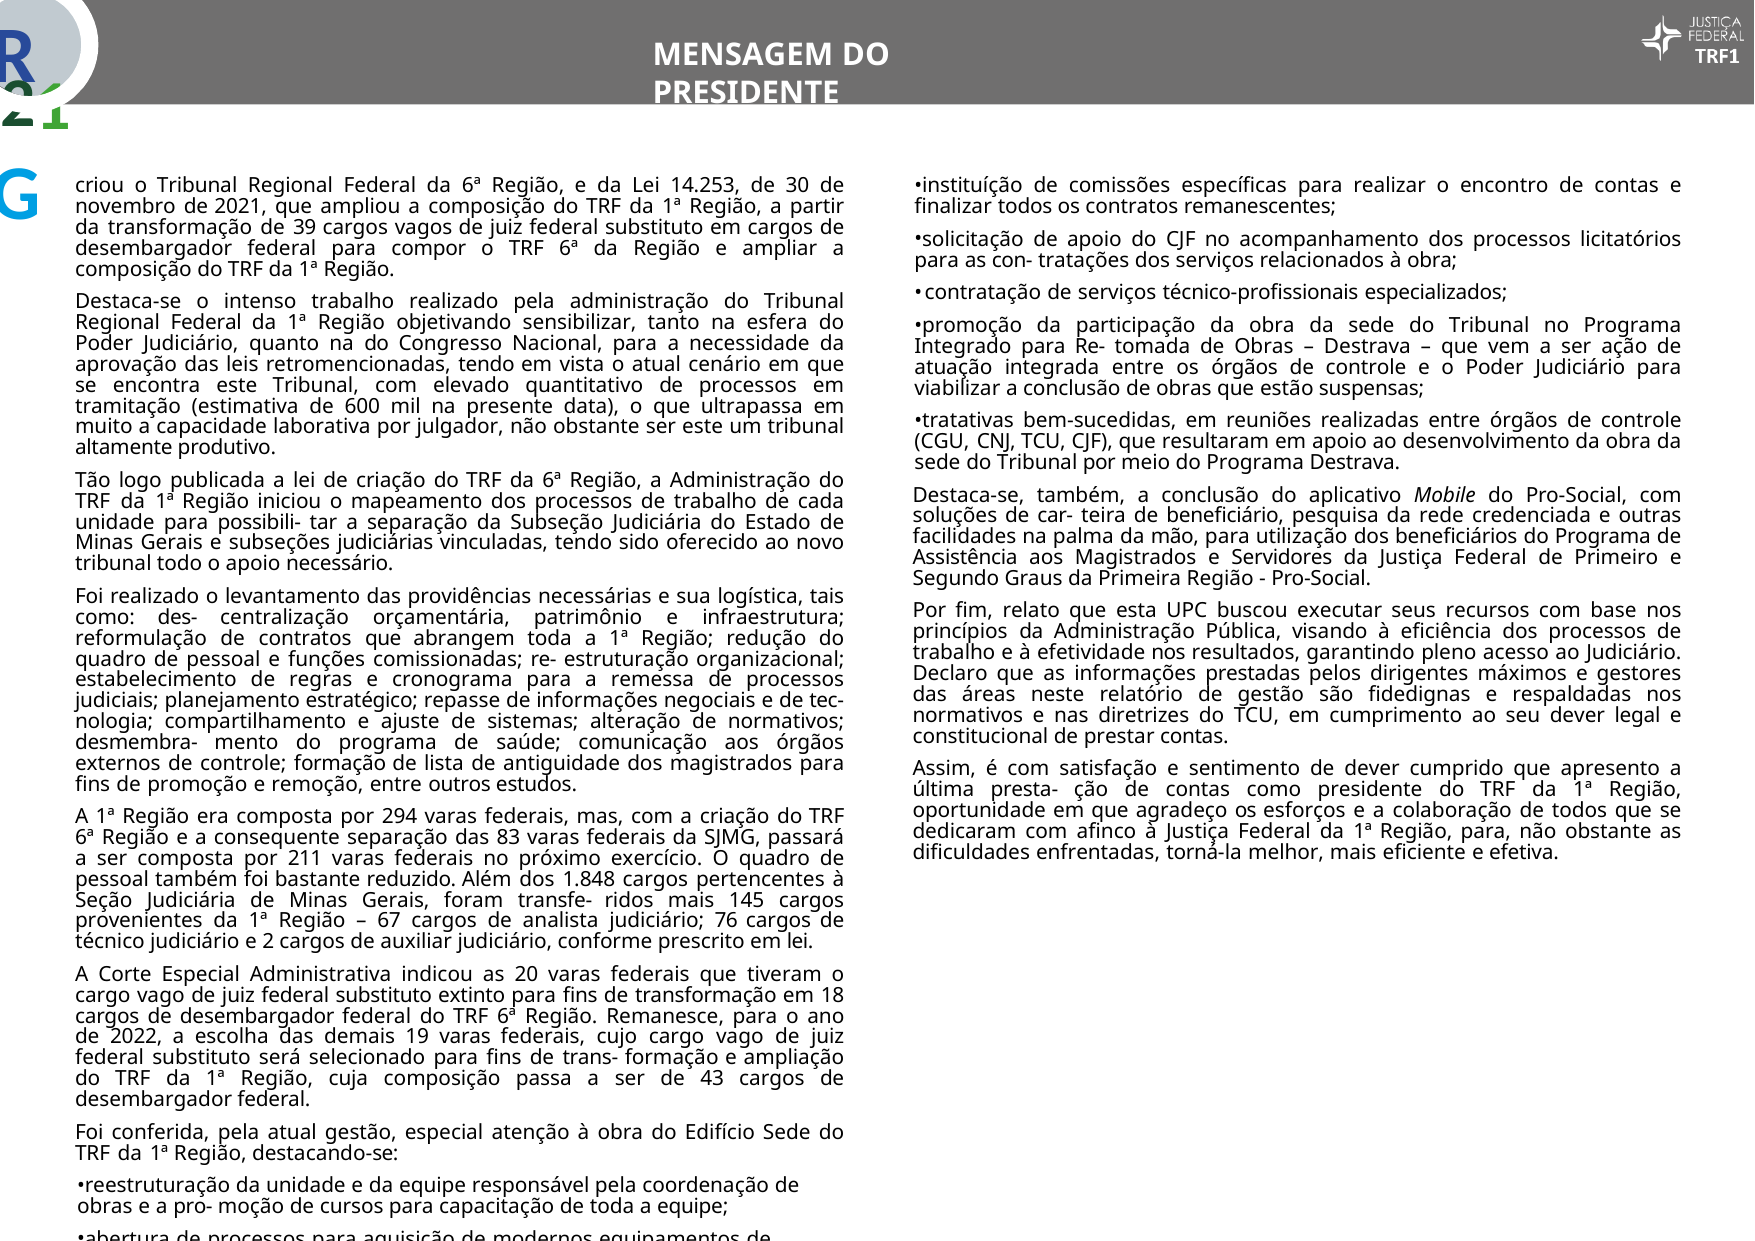

RG
21
MENSAGEM DO PRESIDENTE
criou o Tribunal Regional Federal da 6ª Região, e da Lei 14.253, de 30 de novembro de 2021, que ampliou a composição do TRF da 1ª Região, a partir da transformação de 39 cargos vagos de juiz federal substituto em cargos de desembargador federal para compor o TRF 6ª da Região e ampliar a composição do TRF da 1ª Região.
Destaca-se o intenso trabalho realizado pela administração do Tribunal Regional Federal da 1ª Região objetivando sensibilizar, tanto na esfera do Poder Judiciário, quanto na do Congresso Nacional, para a necessidade da aprovação das leis retromencionadas, tendo em vista o atual cenário em que se encontra este Tribunal, com elevado quantitativo de processos em tramitação (estimativa de 600 mil na presente data), o que ultrapassa em muito a capacidade laborativa por julgador, não obstante ser este um tribunal altamente produtivo.
Tão logo publicada a lei de criação do TRF da 6ª Região, a Administração do TRF da 1ª Região iniciou o mapeamento dos processos de trabalho de cada unidade para possibili- tar a separação da Subseção Judiciária do Estado de Minas Gerais e subseções judiciárias vinculadas, tendo sido oferecido ao novo tribunal todo o apoio necessário.
Foi realizado o levantamento das providências necessárias e sua logística, tais como: des- centralização orçamentária, patrimônio e infraestrutura; reformulação de contratos que abrangem toda a 1ª Região; redução do quadro de pessoal e funções comissionadas; re- estruturação organizacional; estabelecimento de regras e cronograma para a remessa de processos judiciais; planejamento estratégico; repasse de informações negociais e de tec- nologia; compartilhamento e ajuste de sistemas; alteração de normativos; desmembra- mento do programa de saúde; comunicação aos órgãos externos de controle; formação de lista de antiguidade dos magistrados para fins de promoção e remoção, entre outros estudos.
A 1ª Região era composta por 294 varas federais, mas, com a criação do TRF 6ª Região e a consequente separação das 83 varas federais da SJMG, passará a ser composta por 211 varas federais no próximo exercício. O quadro de pessoal também foi bastante reduzido. Além dos 1.848 cargos pertencentes à Seção Judiciária de Minas Gerais, foram transfe- ridos mais 145 cargos provenientes da 1ª Região – 67 cargos de analista judiciário; 76 cargos de técnico judiciário e 2 cargos de auxiliar judiciário, conforme prescrito em lei.
A Corte Especial Administrativa indicou as 20 varas federais que tiveram o cargo vago de juiz federal substituto extinto para fins de transformação em 18 cargos de desembargador federal do TRF 6ª Região. Remanesce, para o ano de 2022, a escolha das demais 19 varas federais, cujo cargo vago de juiz federal substituto será selecionado para fins de trans- formação e ampliação do TRF da 1ª Região, cuja composição passa a ser de 43 cargos de desembargador federal.
Foi conferida, pela atual gestão, especial atenção à obra do Edifício Sede do TRF da 1ª Região, destacando-se:
reestruturação da unidade e da equipe responsável pela coordenação de obras e a pro- moção de cursos para capacitação de toda a equipe;
abertura de processos para aquisição de modernos equipamentos de informática para gerenciar e fiscalizar a construção da nova sede;
instituíção de comissões específicas para realizar o encontro de contas e finalizar todos os contratos remanescentes;
solicitação de apoio do CJF no acompanhamento dos processos licitatórios para as con- tratações dos serviços relacionados à obra;
contratação de serviços técnico-profissionais especializados;
promoção da participação da obra da sede do Tribunal no Programa Integrado para Re- tomada de Obras – Destrava – que vem a ser ação de atuação integrada entre os órgãos de controle e o Poder Judiciário para viabilizar a conclusão de obras que estão suspensas;
tratativas bem-sucedidas, em reuniões realizadas entre órgãos de controle (CGU, CNJ, TCU, CJF), que resultaram em apoio ao desenvolvimento da obra da sede do Tribunal por meio do Programa Destrava.
Destaca-se, também, a conclusão do aplicativo Mobile do Pro-Social, com soluções de car- teira de beneficiário, pesquisa da rede credenciada e outras facilidades na palma da mão, para utilização dos beneficiários do Programa de Assistência aos Magistrados e Servidores da Justiça Federal de Primeiro e Segundo Graus da Primeira Região - Pro-Social.
Por fim, relato que esta UPC buscou executar seus recursos com base nos princípios da Administração Pública, visando à eficiência dos processos de trabalho e à efetividade nos resultados, garantindo pleno acesso ao Judiciário. Declaro que as informações prestadas pelos dirigentes máximos e gestores das áreas neste relatório de gestão são fidedignas e respaldadas nos normativos e nas diretrizes do TCU, em cumprimento ao seu dever legal e constitucional de prestar contas.
Assim, é com satisfação e sentimento de dever cumprido que apresento a última presta- ção de contas como presidente do TRF da 1ª Região, oportunidade em que agradeço os esforços e a colaboração de todos que se dedicaram com afinco à Justiça Federal da 1ª Região, para, não obstante as dificuldades enfrentadas, torná-la melhor, mais eficiente e efetiva.